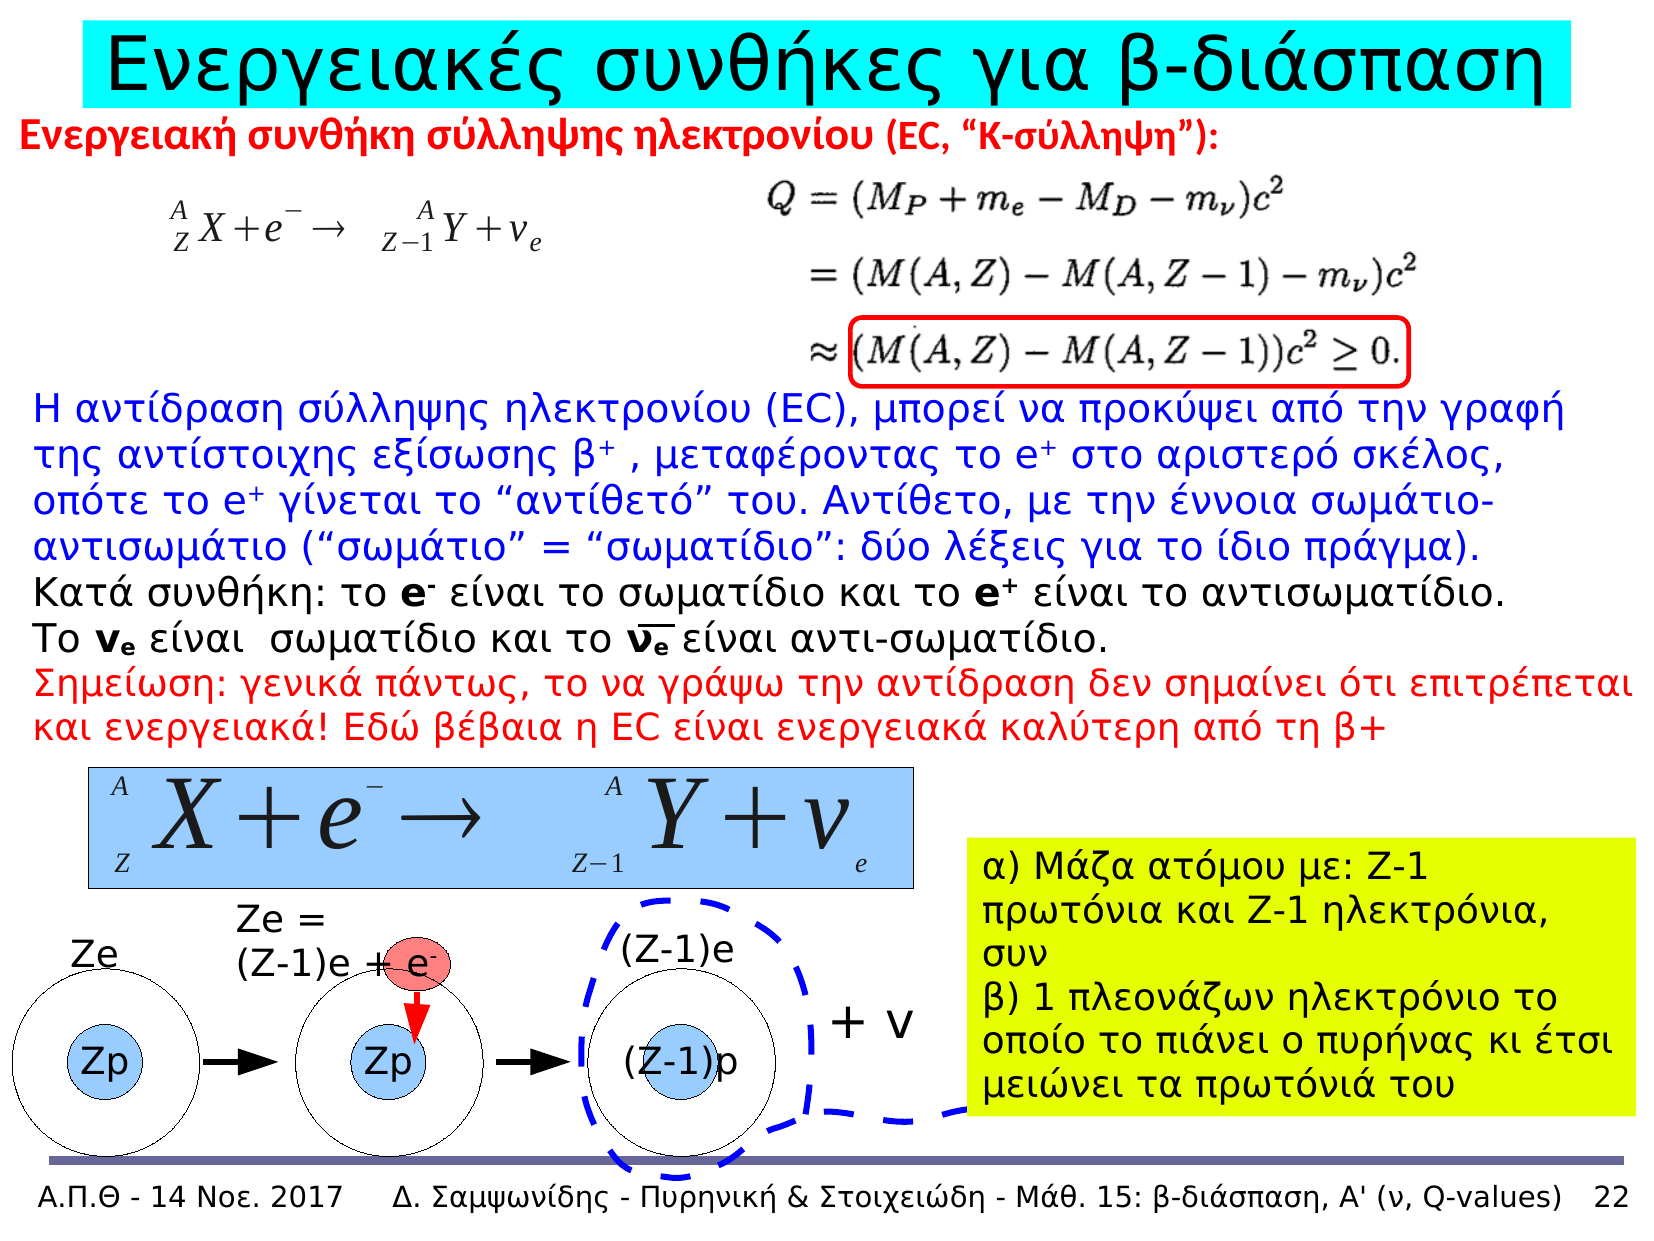

# Ενεργειακές συνθήκες για β-διάσπαση
Ενεργειακή συνθήκη σύλληψης ηλεκτρονίου (EC, “K-σύλληψη”):
Η αντίδραση σύλληψης ηλεκτρονίου (EC), μπορεί να προκύψει από την γραφή
της αντίστοιχης εξίσωσης β+ , μεταφέροντας το e+ στο αριστερό σκέλος,
οπότε το e+ γίνεται το “αντίθετό” του. Αντίθετο, με την έννοια σωμάτιο-αντισωμάτιο (“σωμάτιο” = “σωματίδιο”: δύο λέξεις για το ίδιο πράγμα).
Κατά συνθήκη: το e- είναι το σωματίδιο και το e+ είναι το αντισωματίδιο.
Το ve είναι σωματίδιο και το νe είναι αντι-σωματίδιο.
Σημείωση: γενικά πάντως, το να γράψω την αντίδραση δεν σημαίνει ότι επιτρέπεται και ενεργειακά! Εδώ βέβαια η EC είναι ενεργειακά καλύτερη από τη β+
α) Μάζα ατόμου με: Ζ-1 πρωτόνια και Ζ-1 ηλεκτρόνια,
συν
β) 1 πλεονάζων ηλεκτρόνιο το οποίο το πιάνει ο πυρήνας κι έτσι μειώνει τα πρωτόνιά του
Ze =
(Ζ-1)e + e-
(Z-1)e
Ze
 + v
(Z-1)p
Zp
Zp
Α.Π.Θ - 14 Νοε. 2017
Δ. Σαμψωνίδης - Πυρηνική & Στοιχειώδη - Μάθ. 15: β-διάσπαση, A' (ν, Q-values)
22